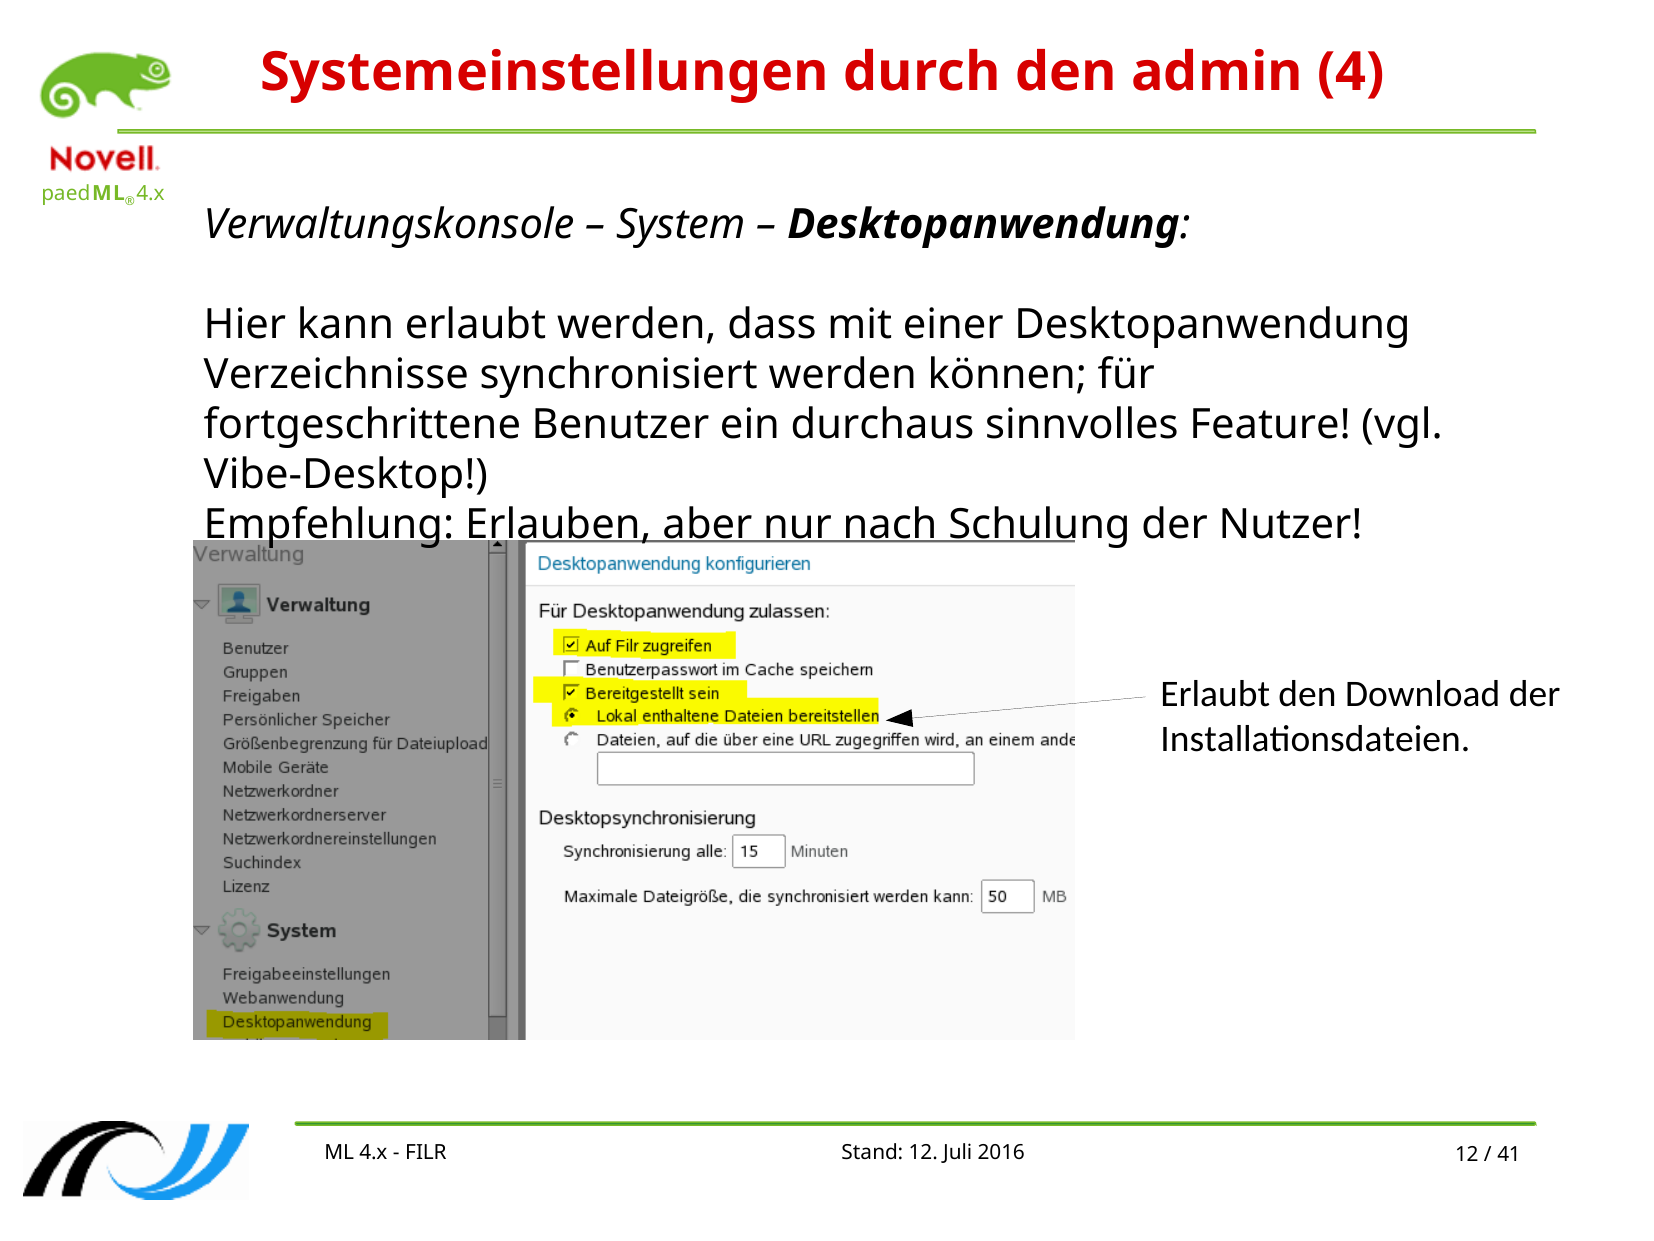

# Systemeinstellungen durch den admin (4)
Verwaltungskonsole – System – Desktopanwendung:
Hier kann erlaubt werden, dass mit einer Desktopanwendung Verzeichnisse synchronisiert werden können; für fortgeschrittene Benutzer ein durchaus sinnvolles Feature! (vgl. Vibe-Desktop!)
Empfehlung: Erlauben, aber nur nach Schulung der Nutzer!
Erlaubt den Download der Installationsdateien.
ML 4.x - FILR
12. Juli 2016
12